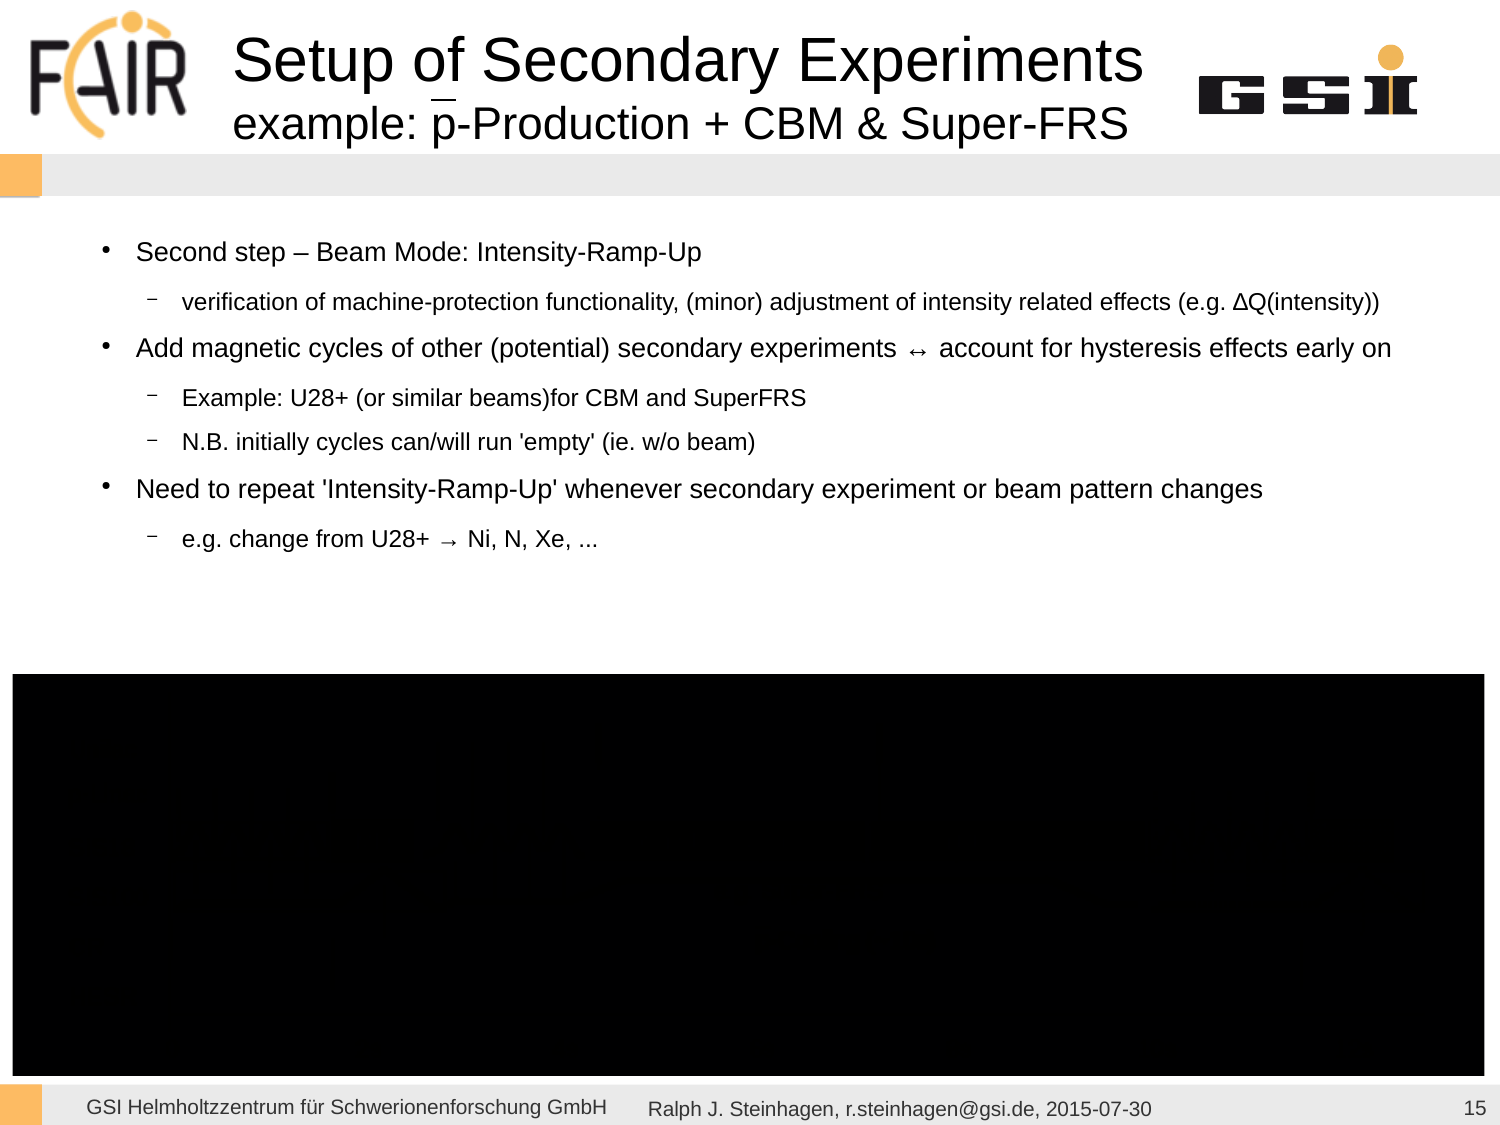

# Setup of Secondary Experiments example: p-Production + CBM & Super-FRS
Second step – Beam Mode: Intensity-Ramp-Up
verification of machine-protection functionality, (minor) adjustment of intensity related effects (e.g. ∆Q(intensity))
Add magnetic cycles of other (potential) secondary experiments ↔ account for hysteresis effects early on
Example: U28+ (or similar beams)for CBM and SuperFRS
N.B. initially cycles can/will run 'empty' (ie. w/o beam)
Need to repeat 'Intensity-Ramp-Up' whenever secondary experiment or beam pattern changes
e.g. change from U28+ → Ni, N, Xe, ...